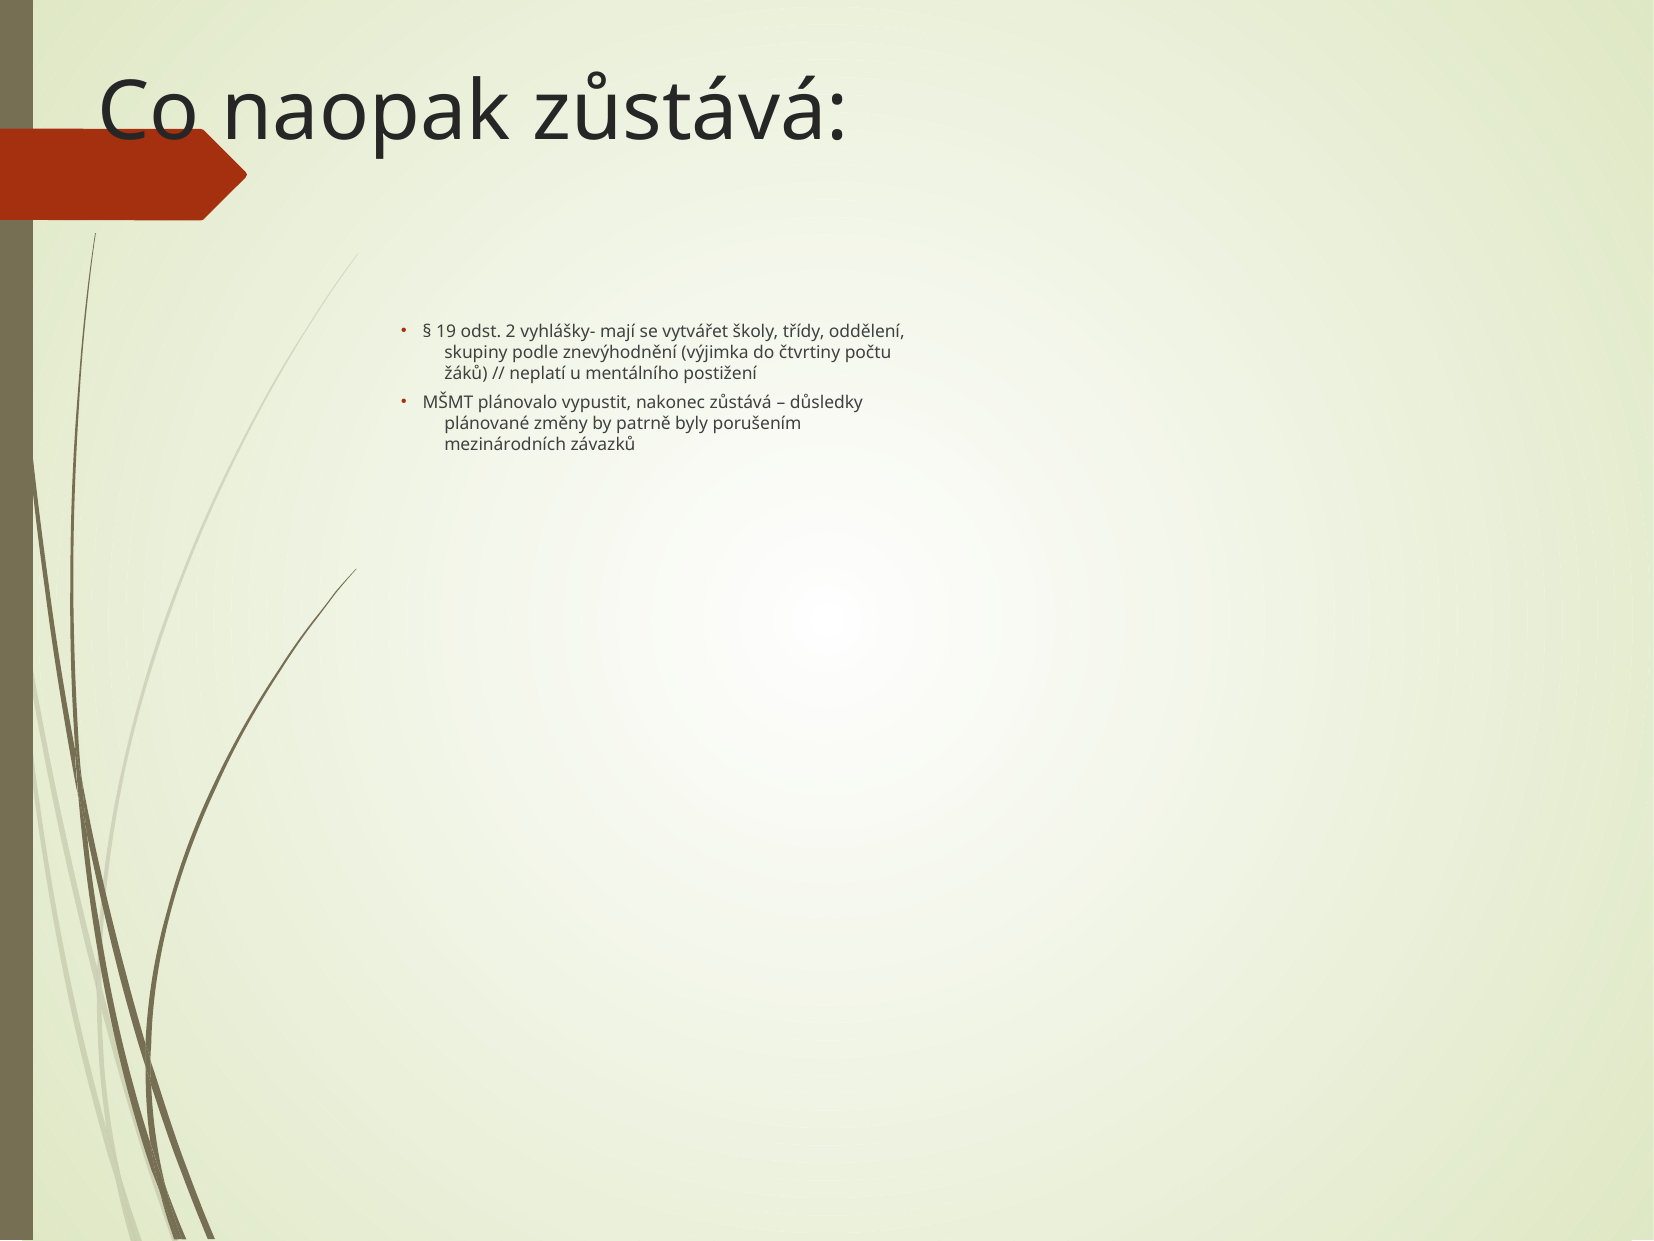

# Co naopak zůstává:
§ 19 odst. 2 vyhlášky- mají se vytvářet školy, třídy, oddělení, skupiny podle znevýhodnění (výjimka do čtvrtiny počtu žáků) // neplatí u mentálního postižení
MŠMT plánovalo vypustit, nakonec zůstává – důsledky plánované změny by patrně byly porušením mezinárodních závazků